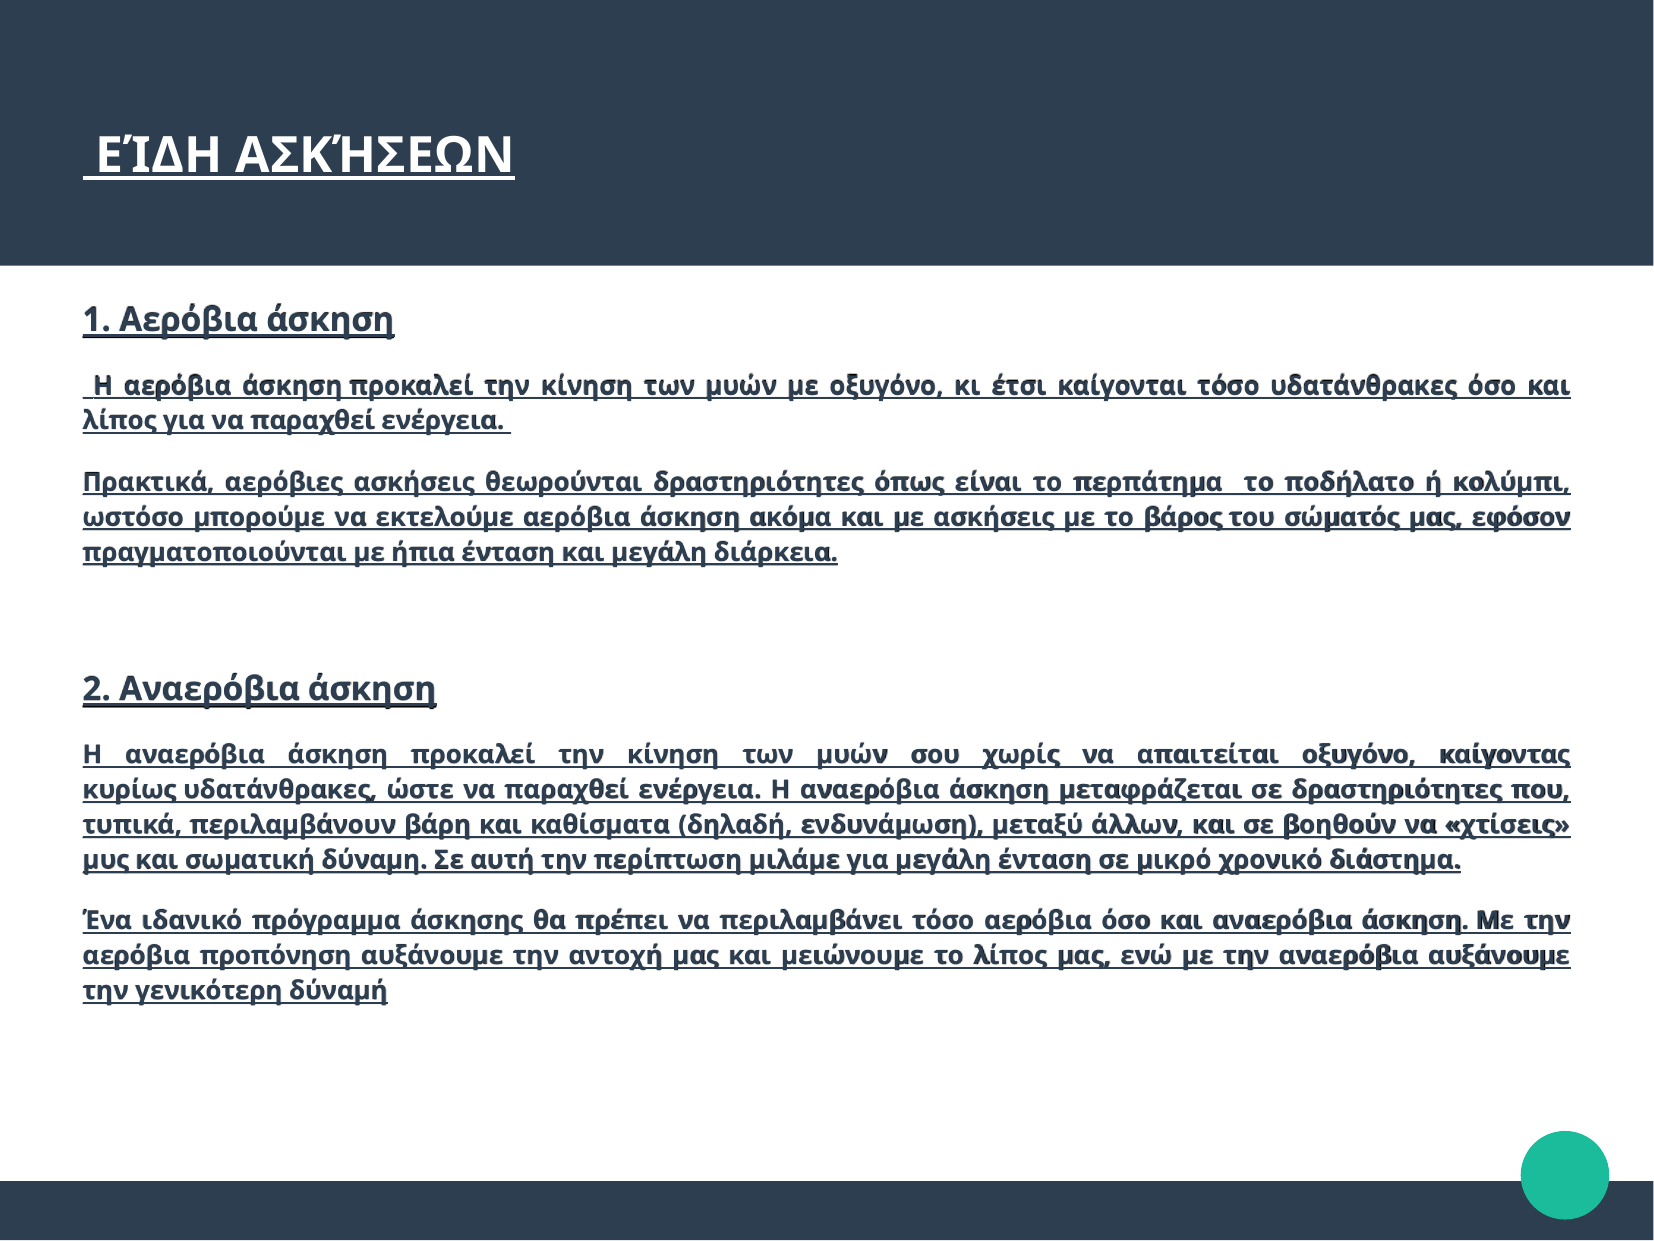

# ΕΊΔΗ ΑΣΚΉΣΕΩΝ
1. Αερόβια άσκηση
 Η αερόβια άσκηση προκαλεί την κίνηση των μυών με οξυγόνο, κι έτσι καίγονται τόσο υδατάνθρακες όσο και λίπος για να παραχθεί ενέργεια.
Πρακτικά, αερόβιες ασκήσεις θεωρούνται δραστηριότητες όπως είναι το περπάτημα το ποδήλατο ή κολύμπι, ωστόσο μπορούμε να εκτελούμε αερόβια άσκηση ακόμα και με ασκήσεις με το βάρος του σώματός μας, εφόσον πραγματοποιούνται με ήπια ένταση και μεγάλη διάρκεια.
2. Αναερόβια άσκηση
Η αναερόβια άσκηση προκαλεί την κίνηση των μυών σου χωρίς να απαιτείται οξυγόνο, καίγοντας κυρίως υδατάνθρακες, ώστε να παραχθεί ενέργεια. Η αναερόβια άσκηση μεταφράζεται σε δραστηριότητες που, τυπικά, περιλαμβάνουν βάρη και καθίσματα (δηλαδή, ενδυνάμωση), μεταξύ άλλων, και σε βοηθούν να «χτίσεις» μυς και σωματική δύναμη. Σε αυτή την περίπτωση μιλάμε για μεγάλη ένταση σε μικρό χρονικό διάστημα.
Ένα ιδανικό πρόγραμμα άσκησης θα πρέπει να περιλαμβάνει τόσο αερόβια όσο και αναερόβια άσκηση. Με την αερόβια προπόνηση αυξάνουμε την αντοχή μας και μειώνουμε το λίπος μας, ενώ με την αναερόβια αυξάνουμε την γενικότερη δύναμή